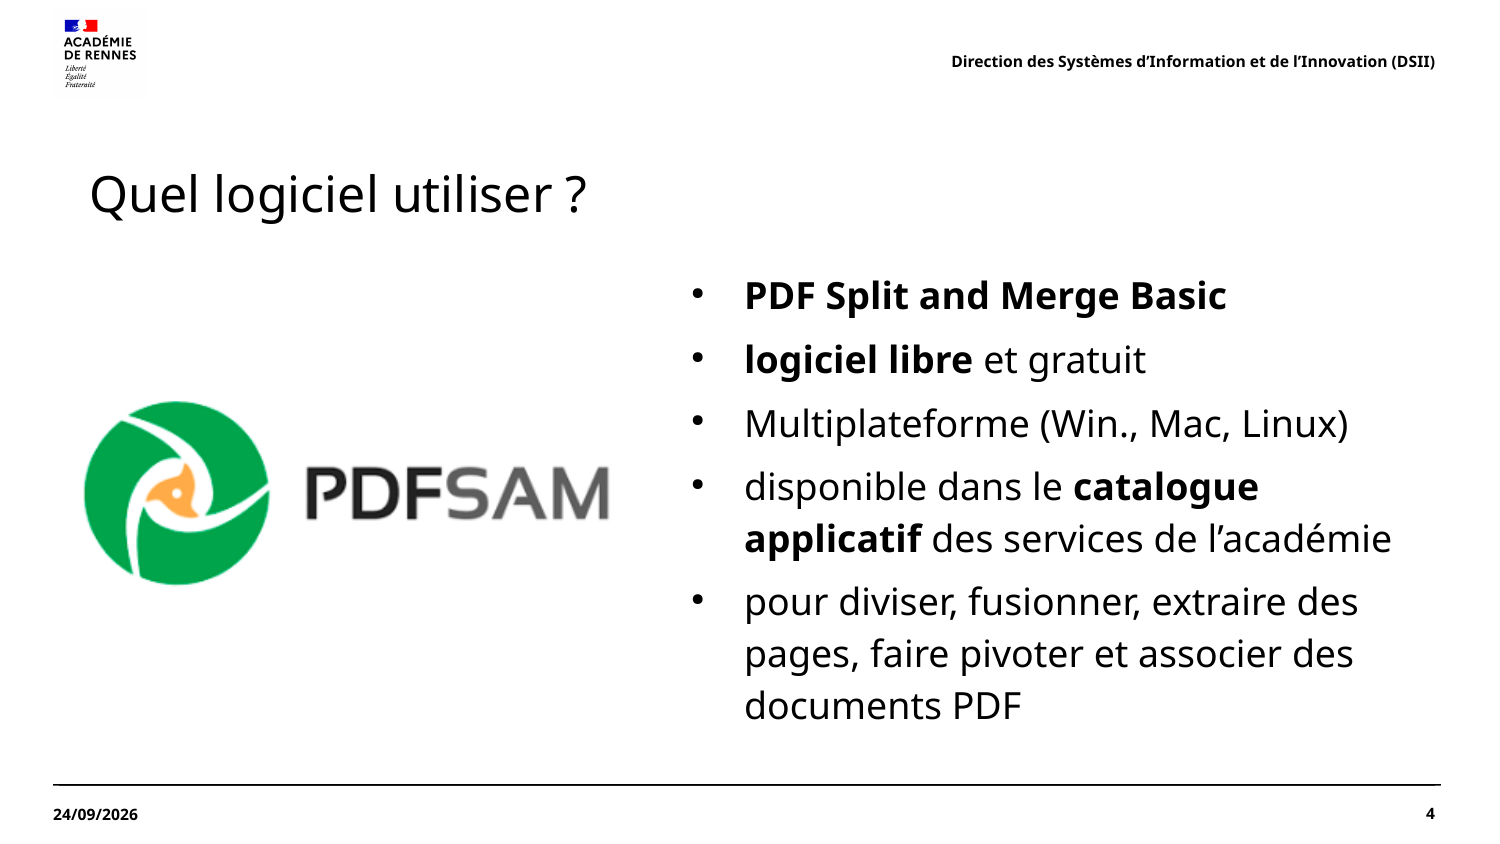

Direction des Systèmes d’Information et de l’Innovation (DSII)
# Quel logiciel utiliser ?
PDF Split and Merge Basic
logiciel libre et gratuit
Multiplateforme (Win., Mac, Linux)
disponible dans le catalogue applicatif des services de l’académie
pour diviser, fusionner, extraire des pages, faire pivoter et associer des documents PDF